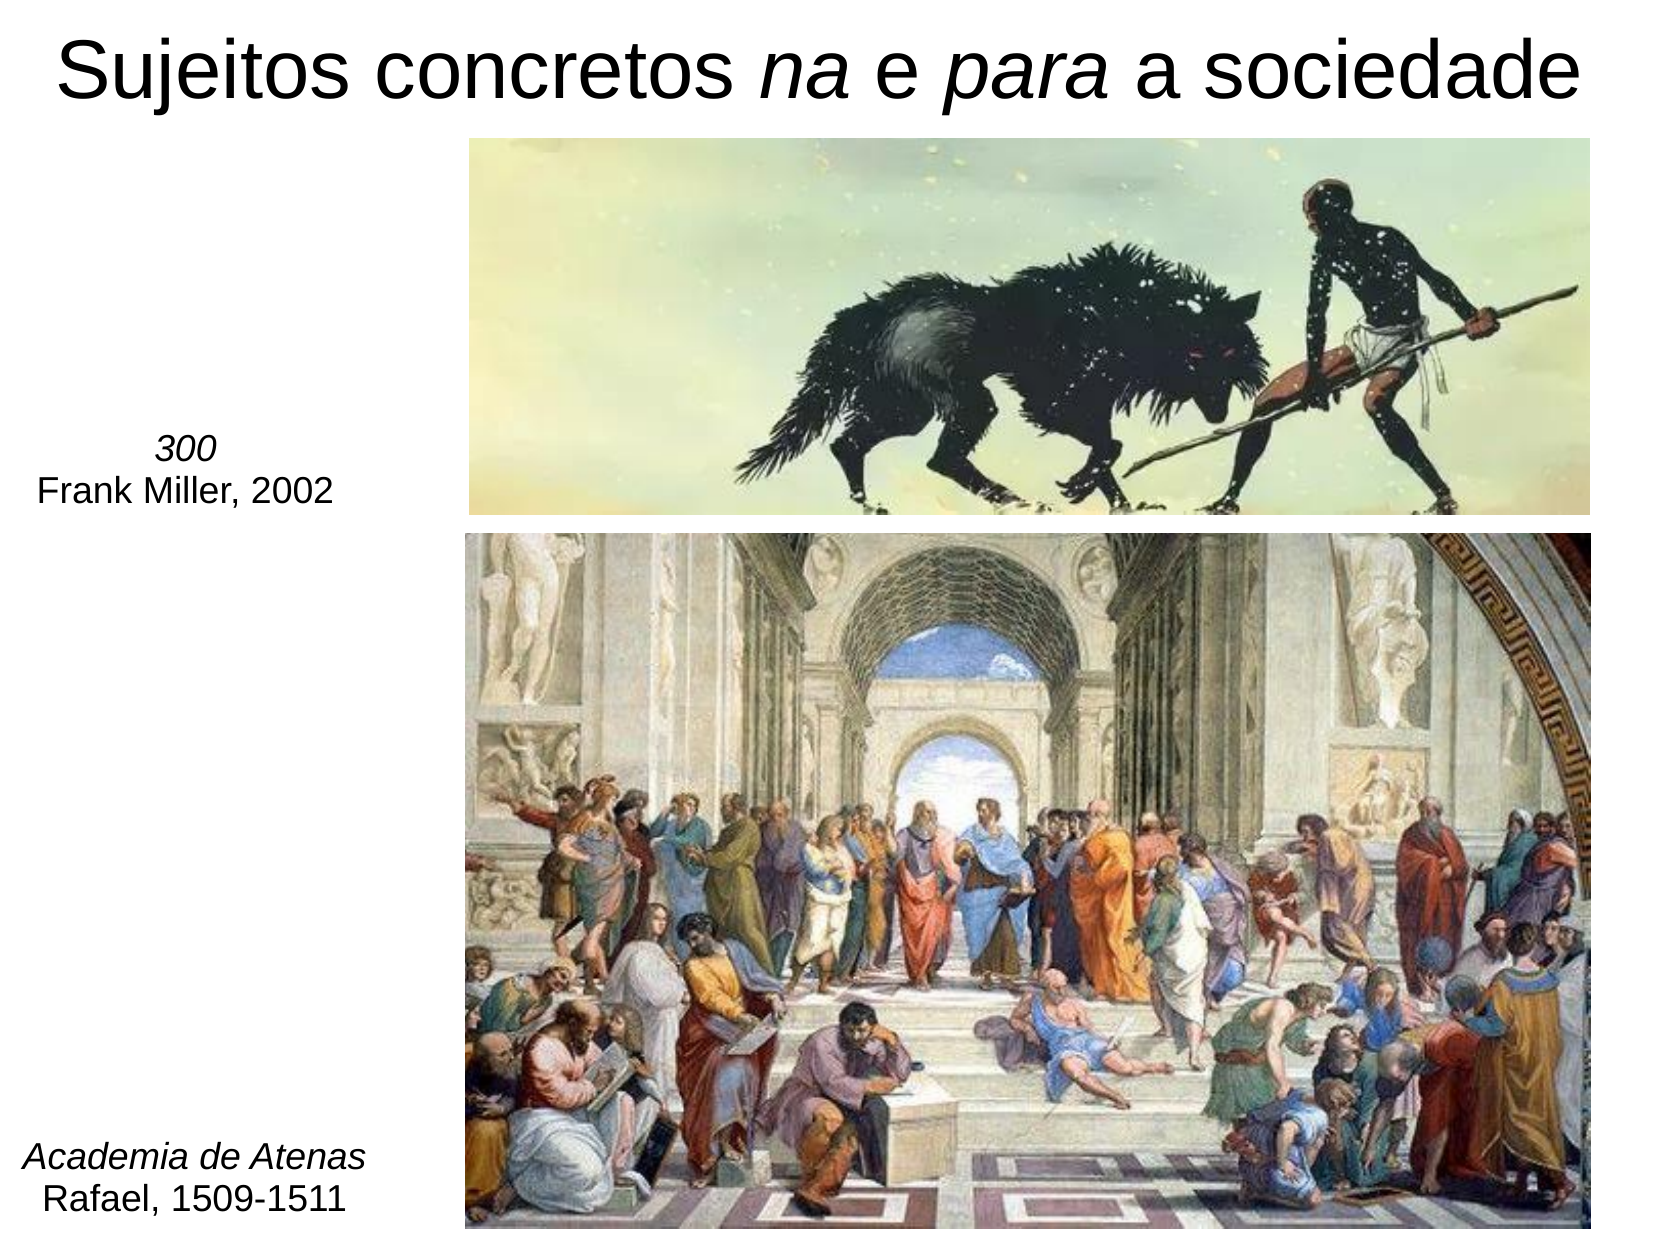

# Sujeitos concretos na e para a sociedade
300
Frank Miller, 2002
Academia de Atenas
Rafael, 1509-1511